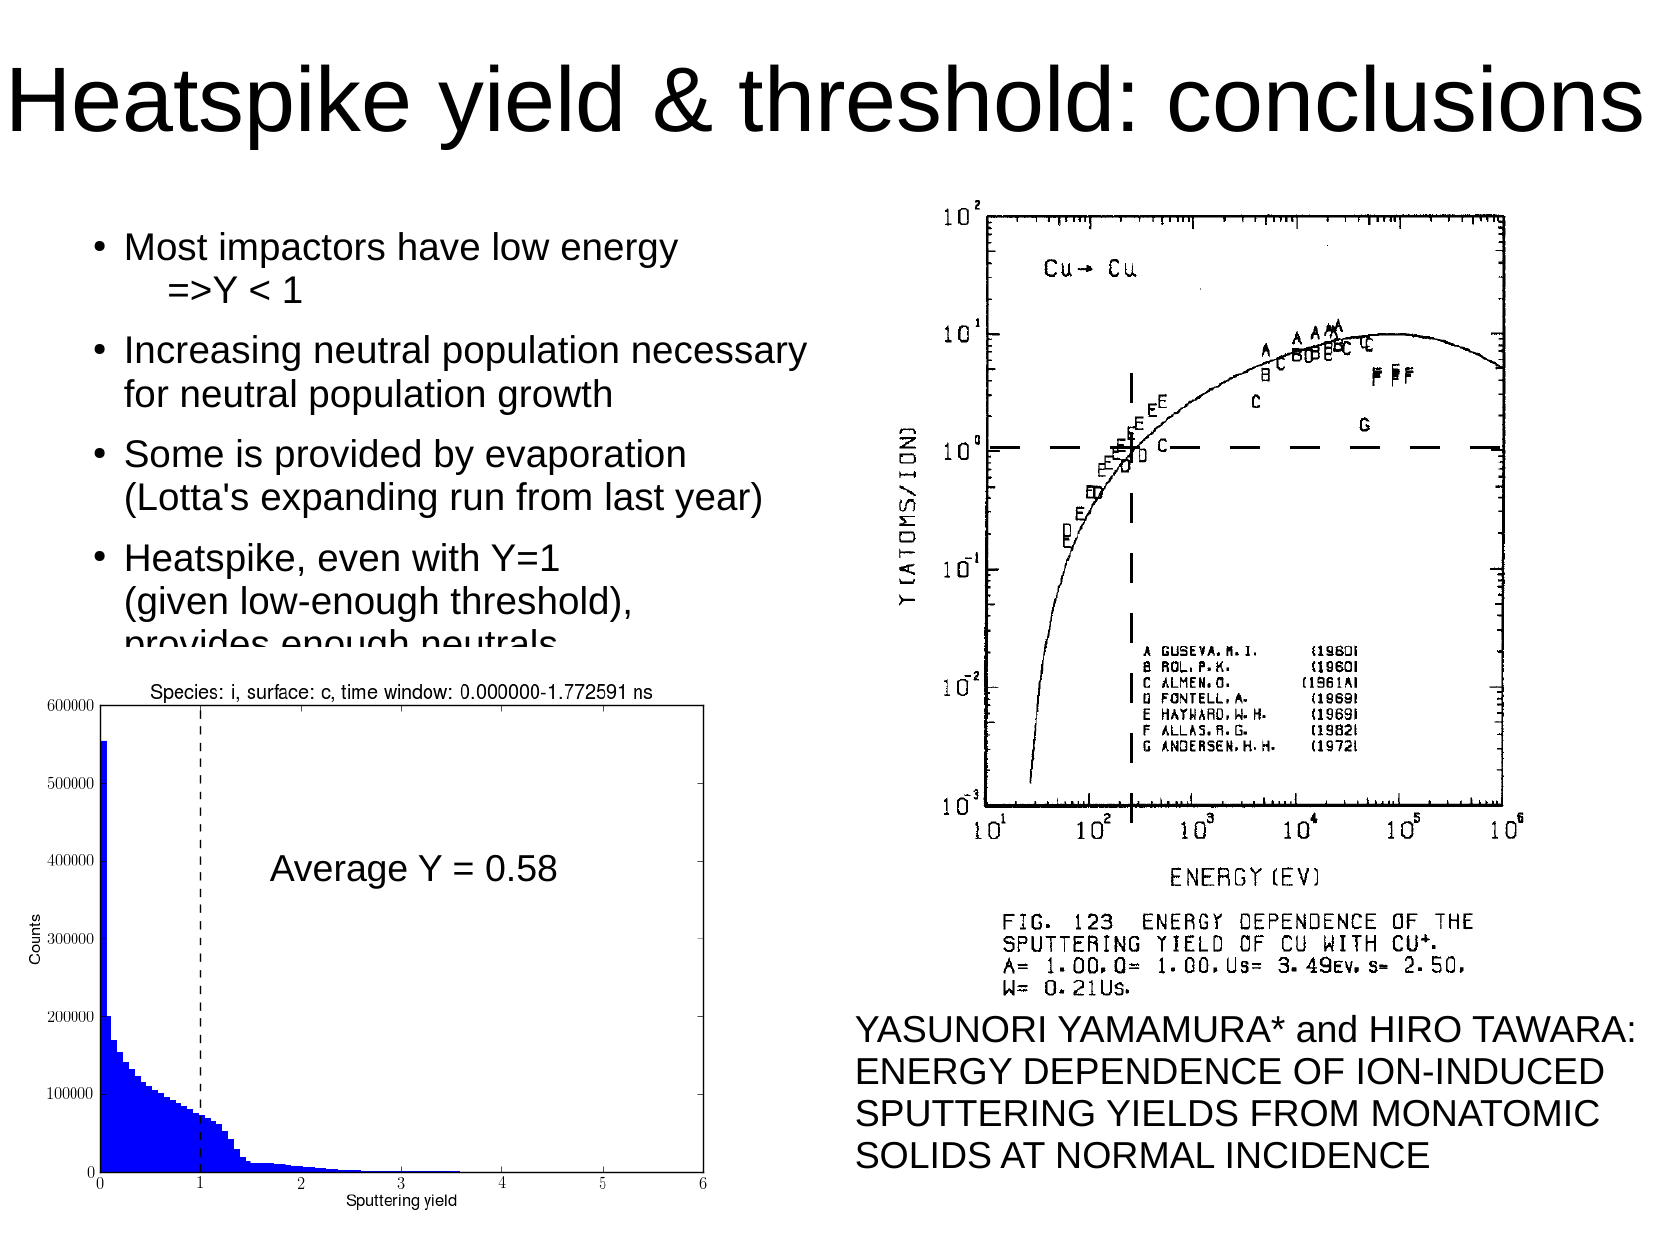

# Heatspike yield & threshold: conclusions
Most impactors have low energy
	=>Y < 1
Increasing neutral population necessary for neutral population growth
Some is provided by evaporation
(Lotta's expanding run from last year)
Heatspike, even with Y=1
(given low-enough threshold),
provides enough neutrals
Average Y = 0.58
YASUNORI YAMAMURA* and HIRO TAWARA:
ENERGY DEPENDENCE OF ION-INDUCED SPUTTERING YIELDS FROM MONATOMIC SOLIDS AT NORMAL INCIDENCE